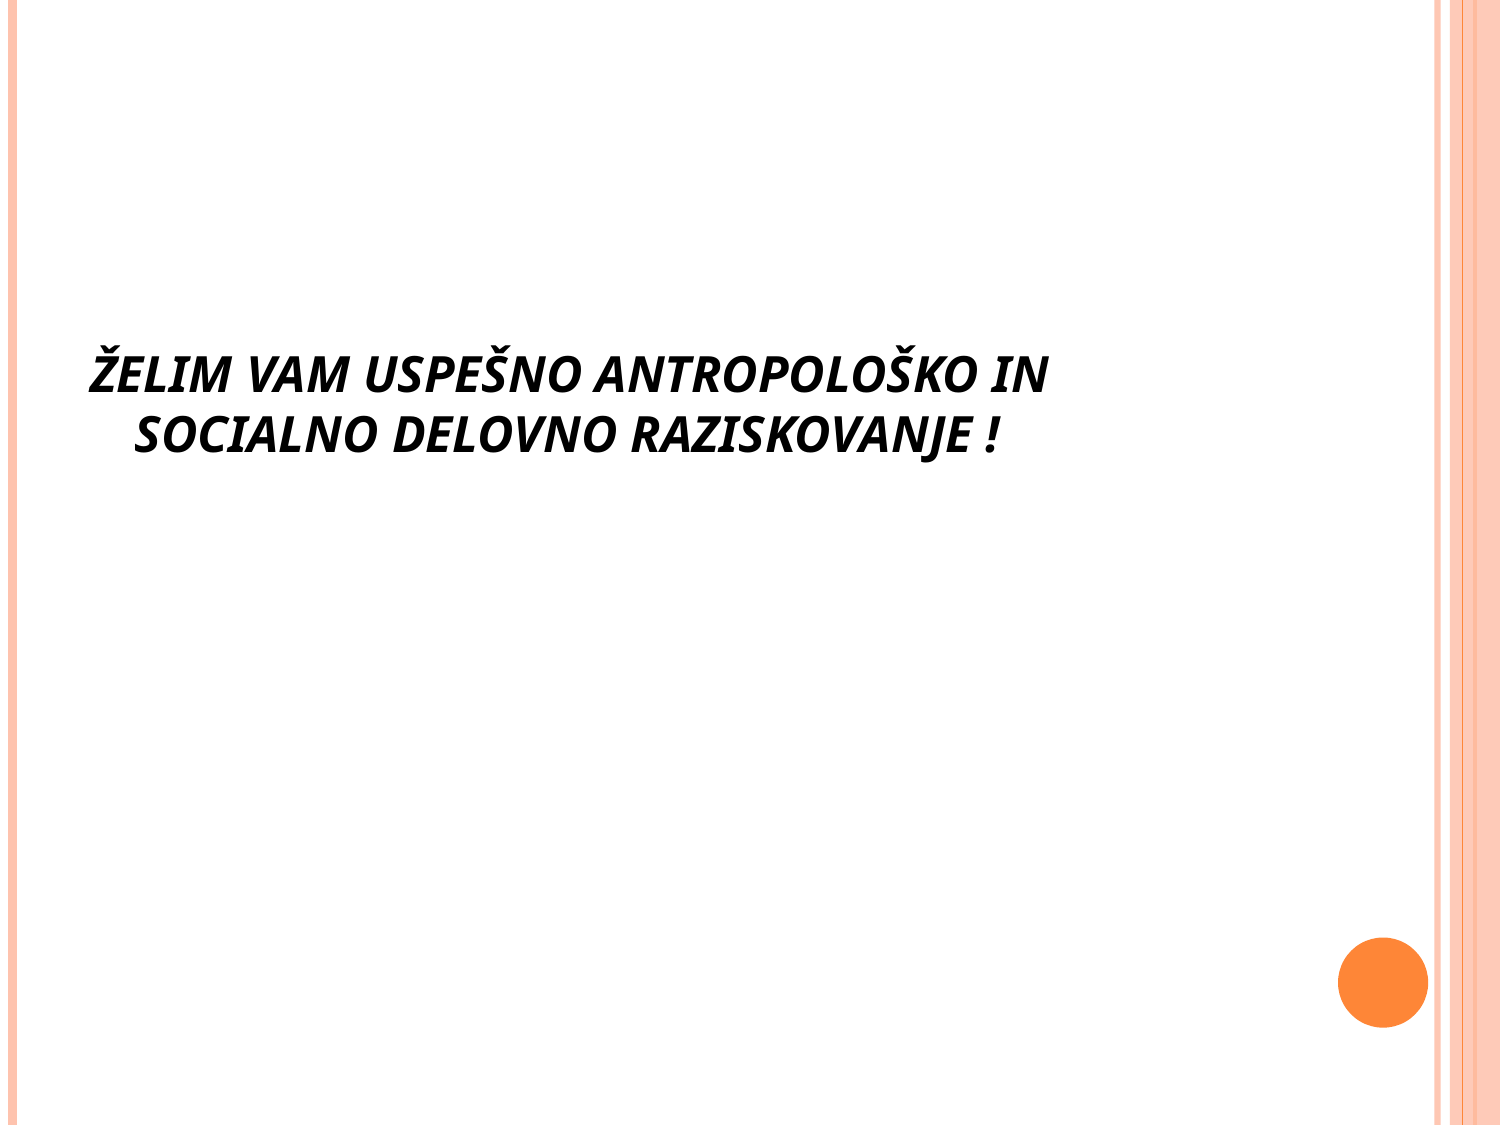

#
ŽELIM VAM USPEŠNO ANTROPOLOŠKO IN SOCIALNO DELOVNO RAZISKOVANJE !